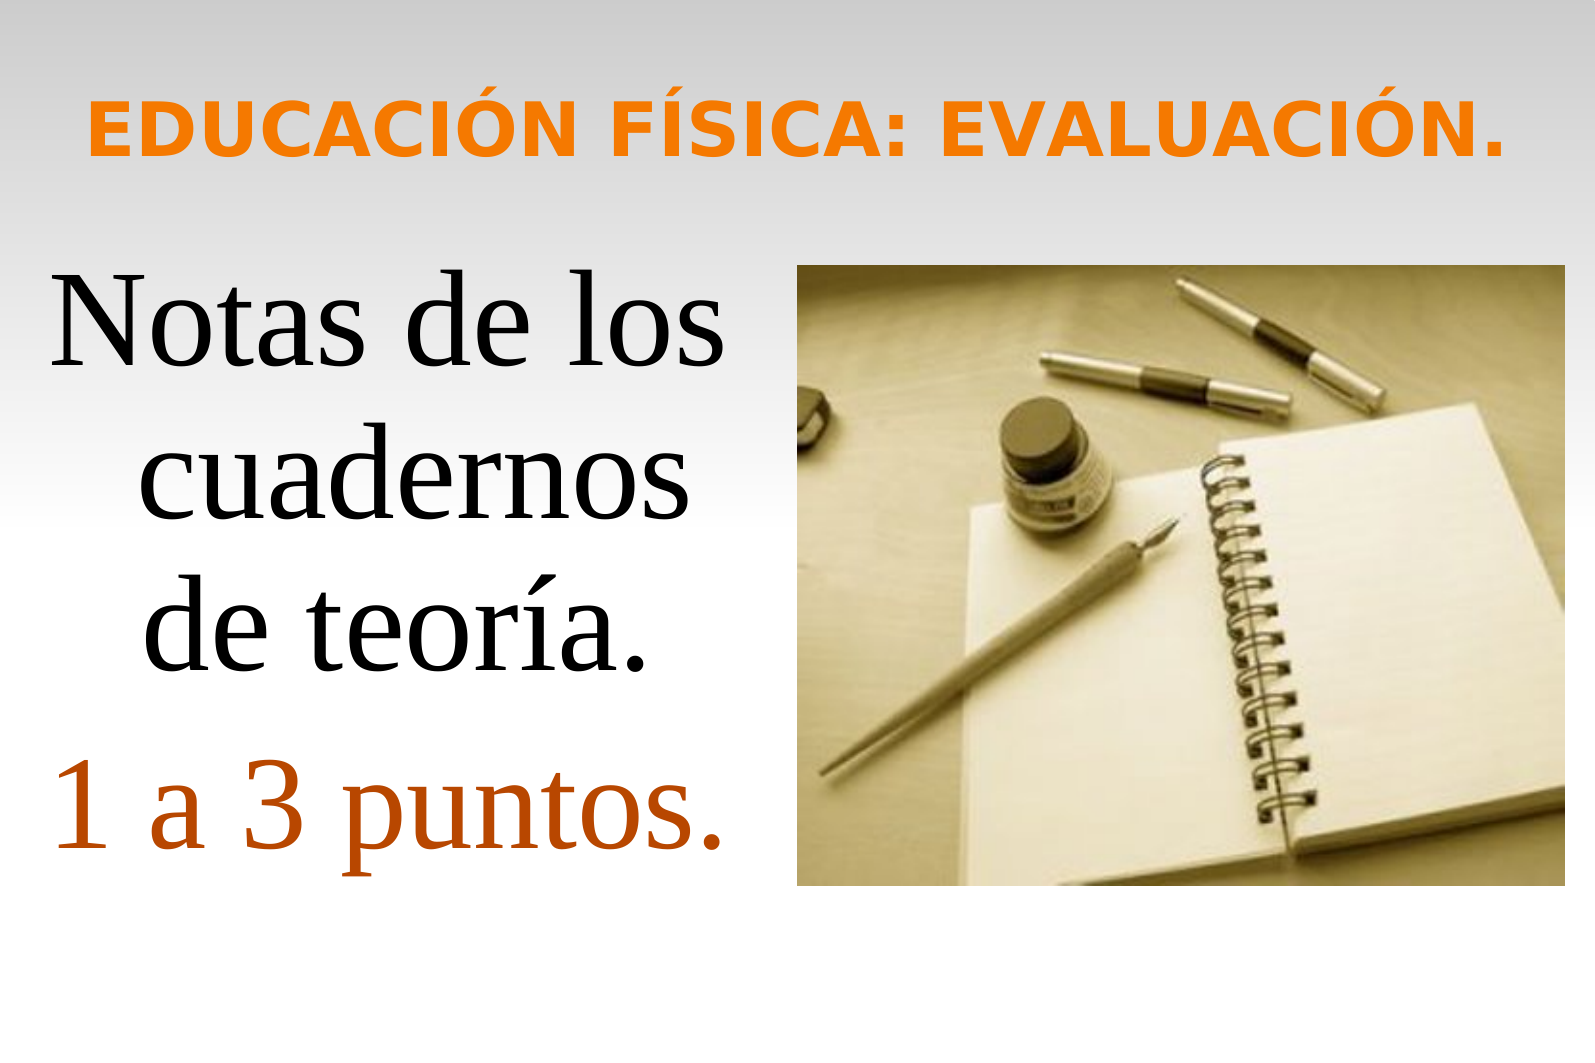

# EDUCACIÓN FÍSICA: EVALUACIÓN.
Notas de los cuadernos de teoría.
1 a 3 puntos.